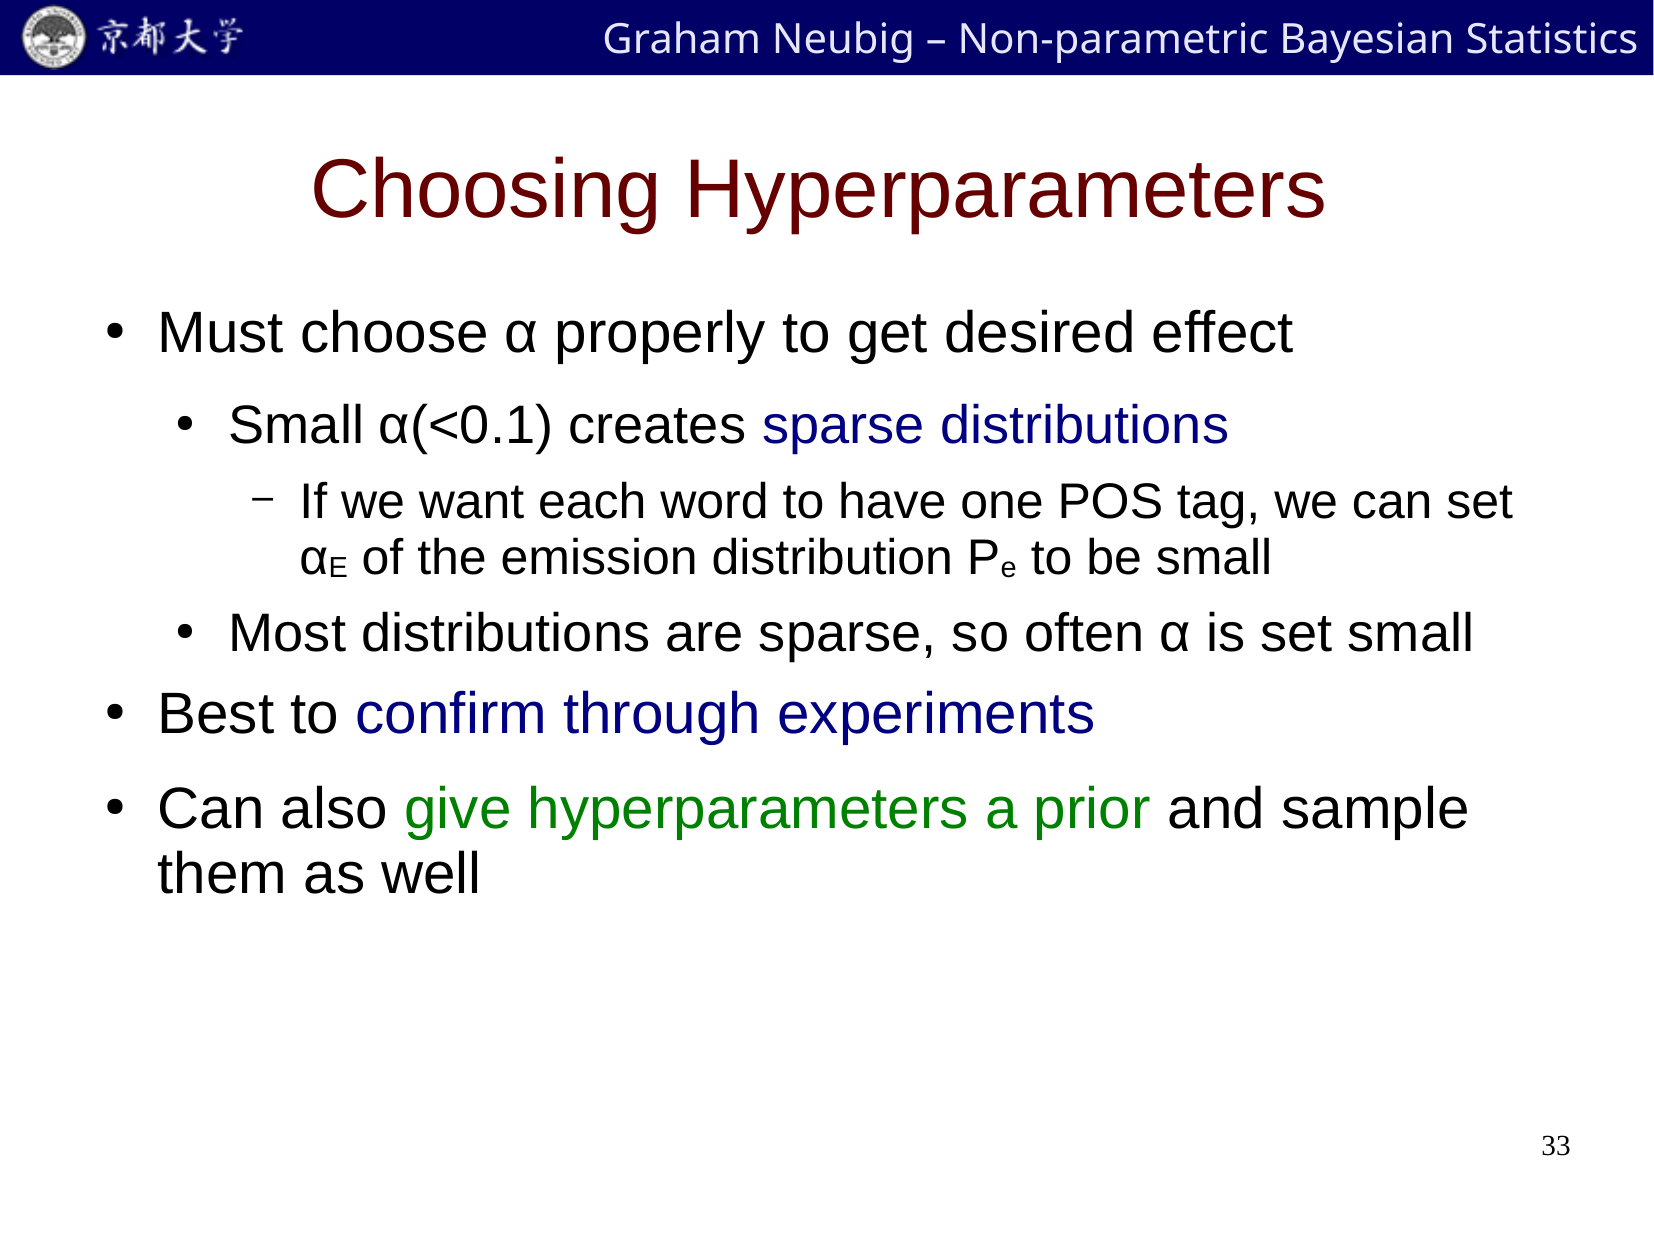

# Choosing Hyperparameters
Must choose α properly to get desired effect
Small α(<0.1) creates sparse distributions
If we want each word to have one POS tag, we can set αE of the emission distribution Pe to be small
Most distributions are sparse, so often α is set small
Best to confirm through experiments
Can also give hyperparameters a prior and sample them as well
33